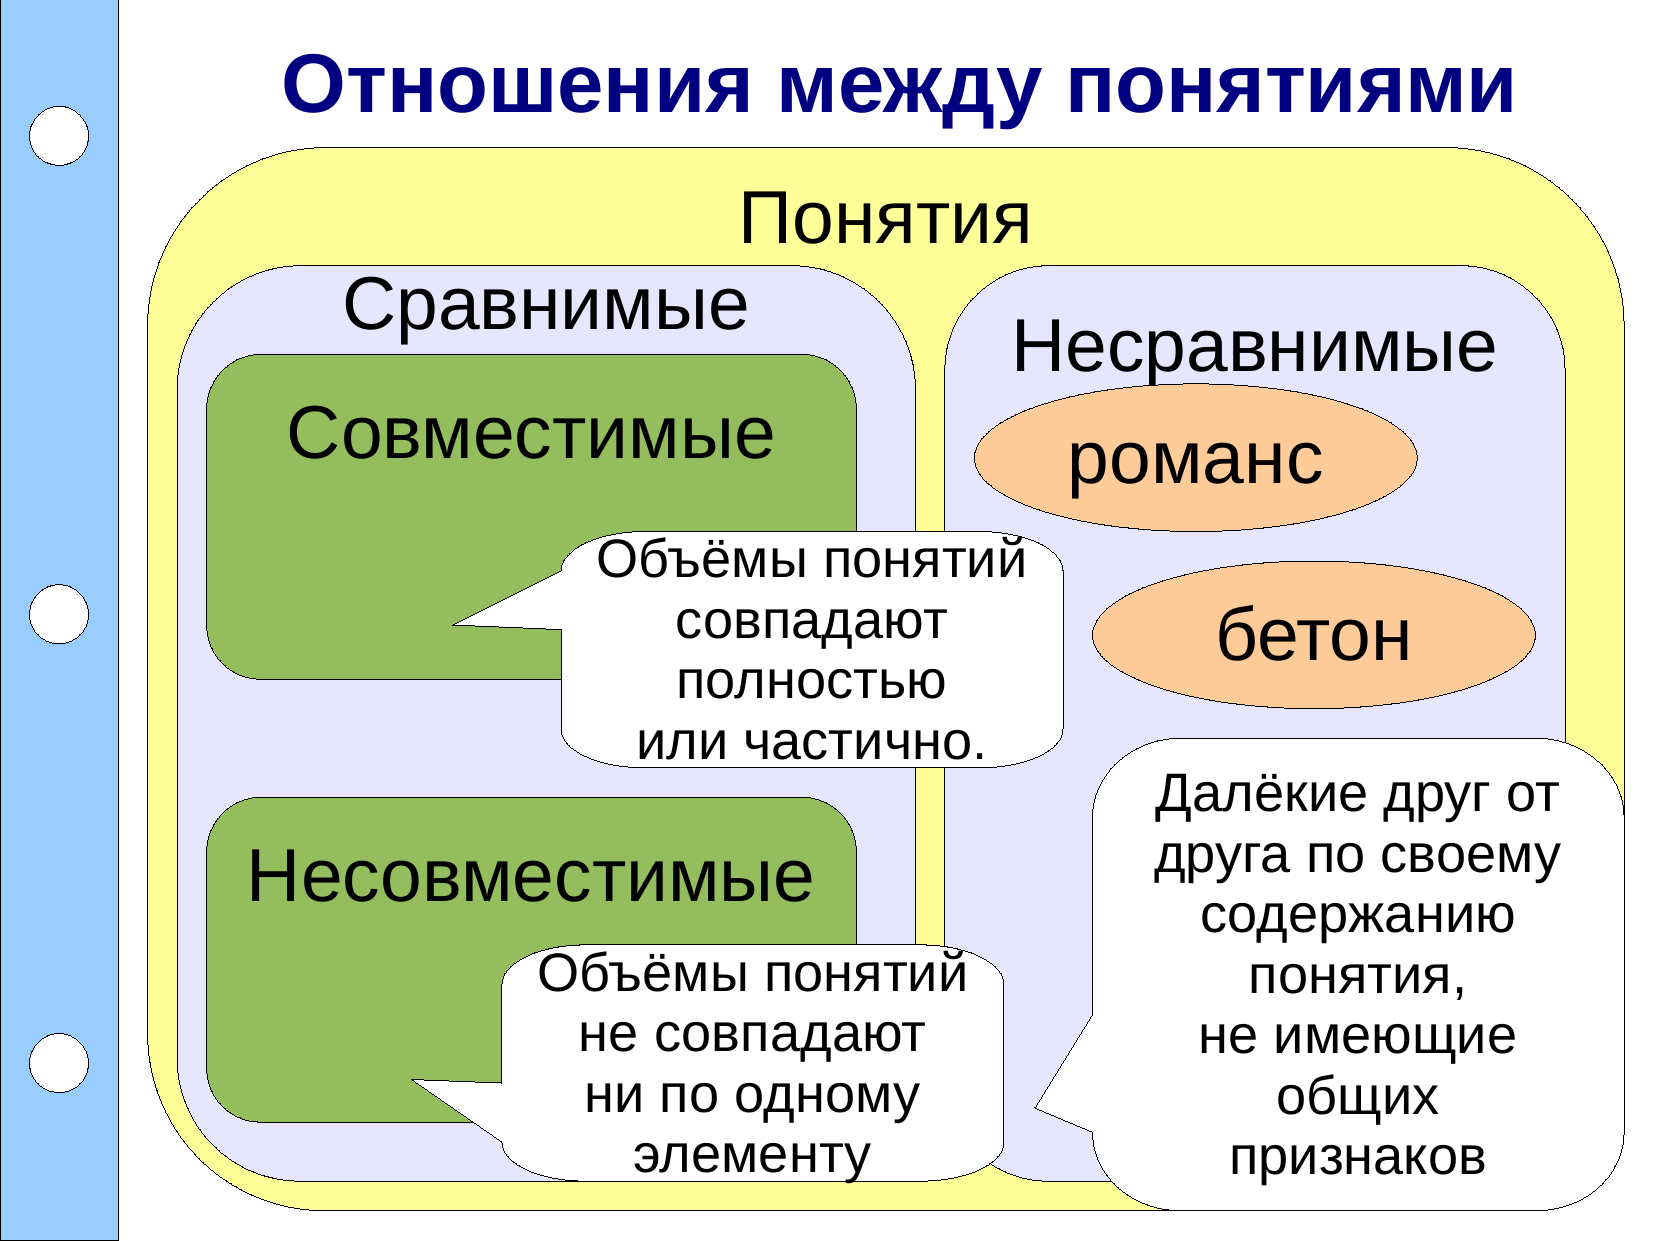

Отношения между понятиями
Понятия
Сравнимые
Несравнимые
Совместимые
романс
Объёмы понятий совпадают
полностью
или частично.
бетон
Далёкие друг от друга по своему содержанию понятия,
не имеющие общих
признаков
Несовместимые
Объёмы понятий не совпадают
ни по одному
элементу